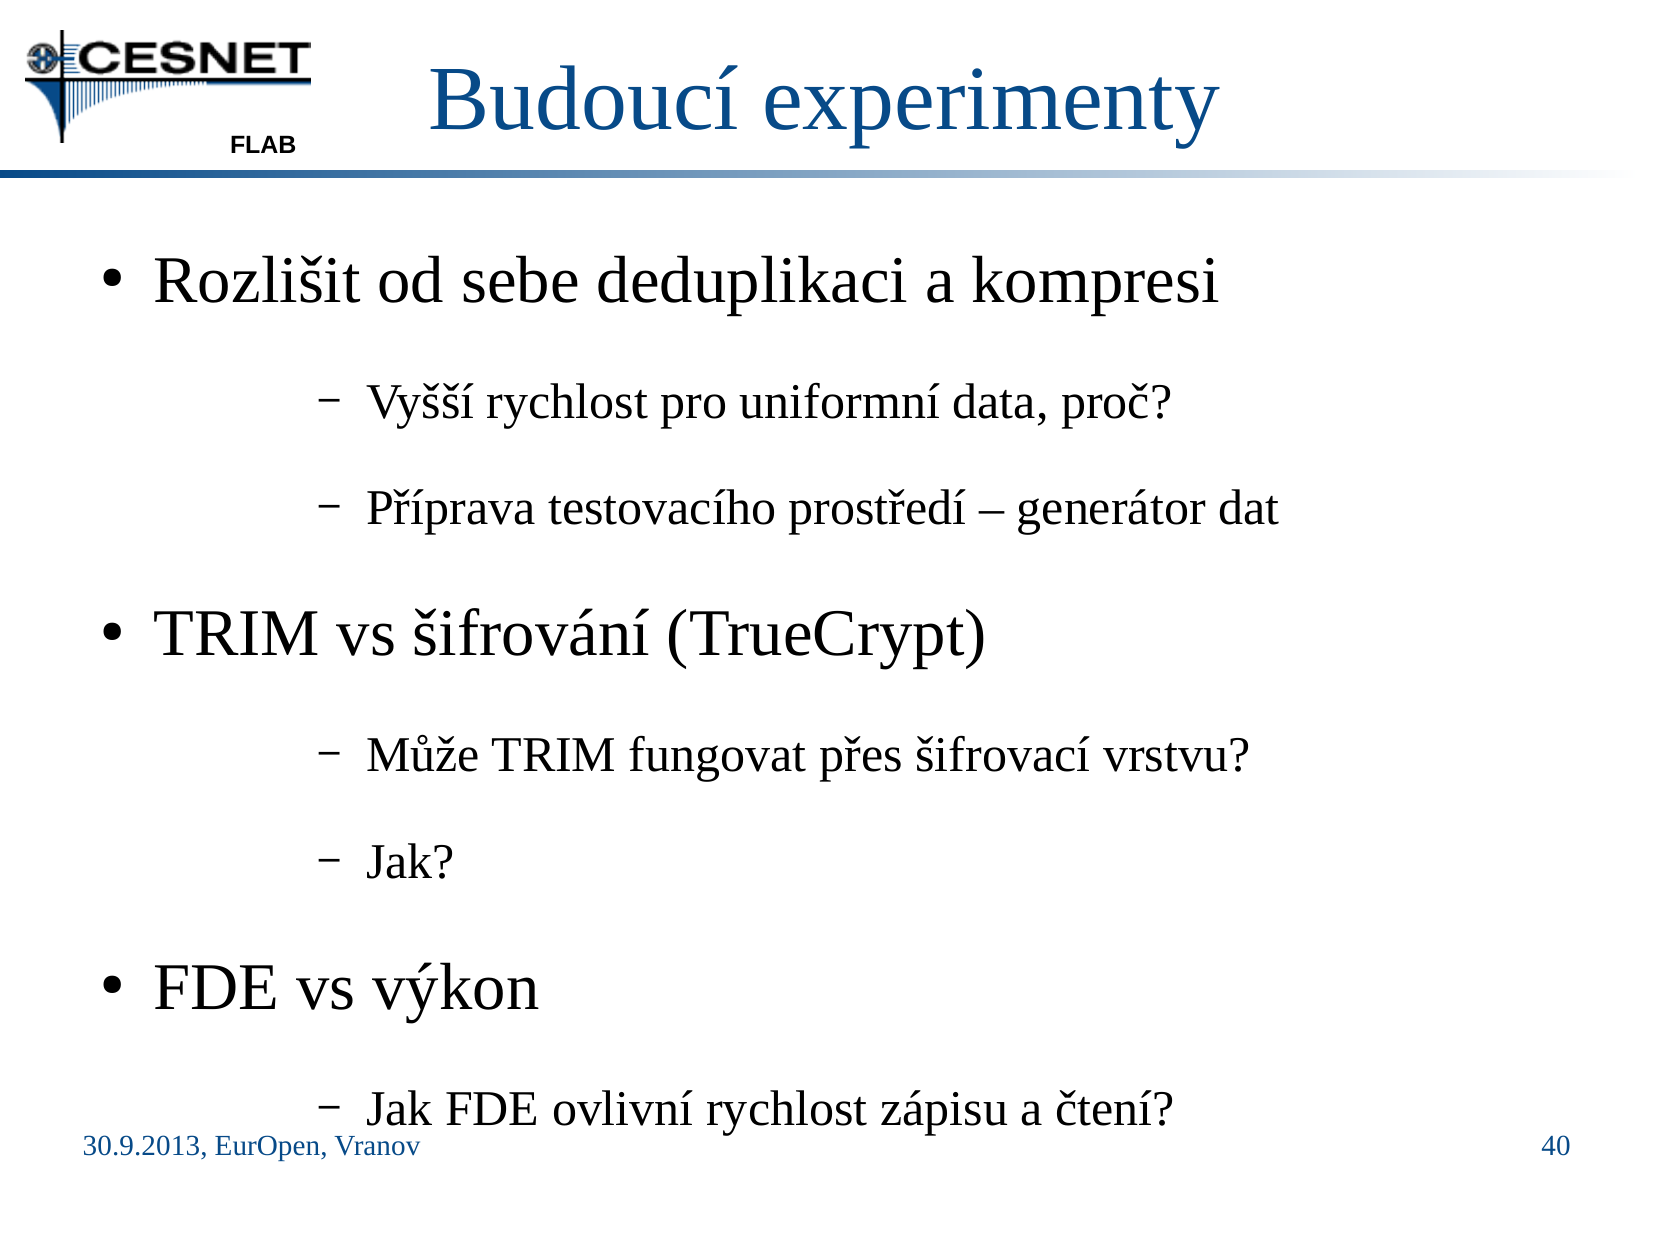

# Budoucí experimenty
Rozlišit od sebe deduplikaci a kompresi
Vyšší rychlost pro uniformní data, proč?
Příprava testovacího prostředí – generátor dat
TRIM vs šifrování (TrueCrypt)
Může TRIM fungovat přes šifrovací vrstvu?
Jak?
FDE vs výkon
Jak FDE ovlivní rychlost zápisu a čtení?
30.9.2013, EurOpen, Vranov
40